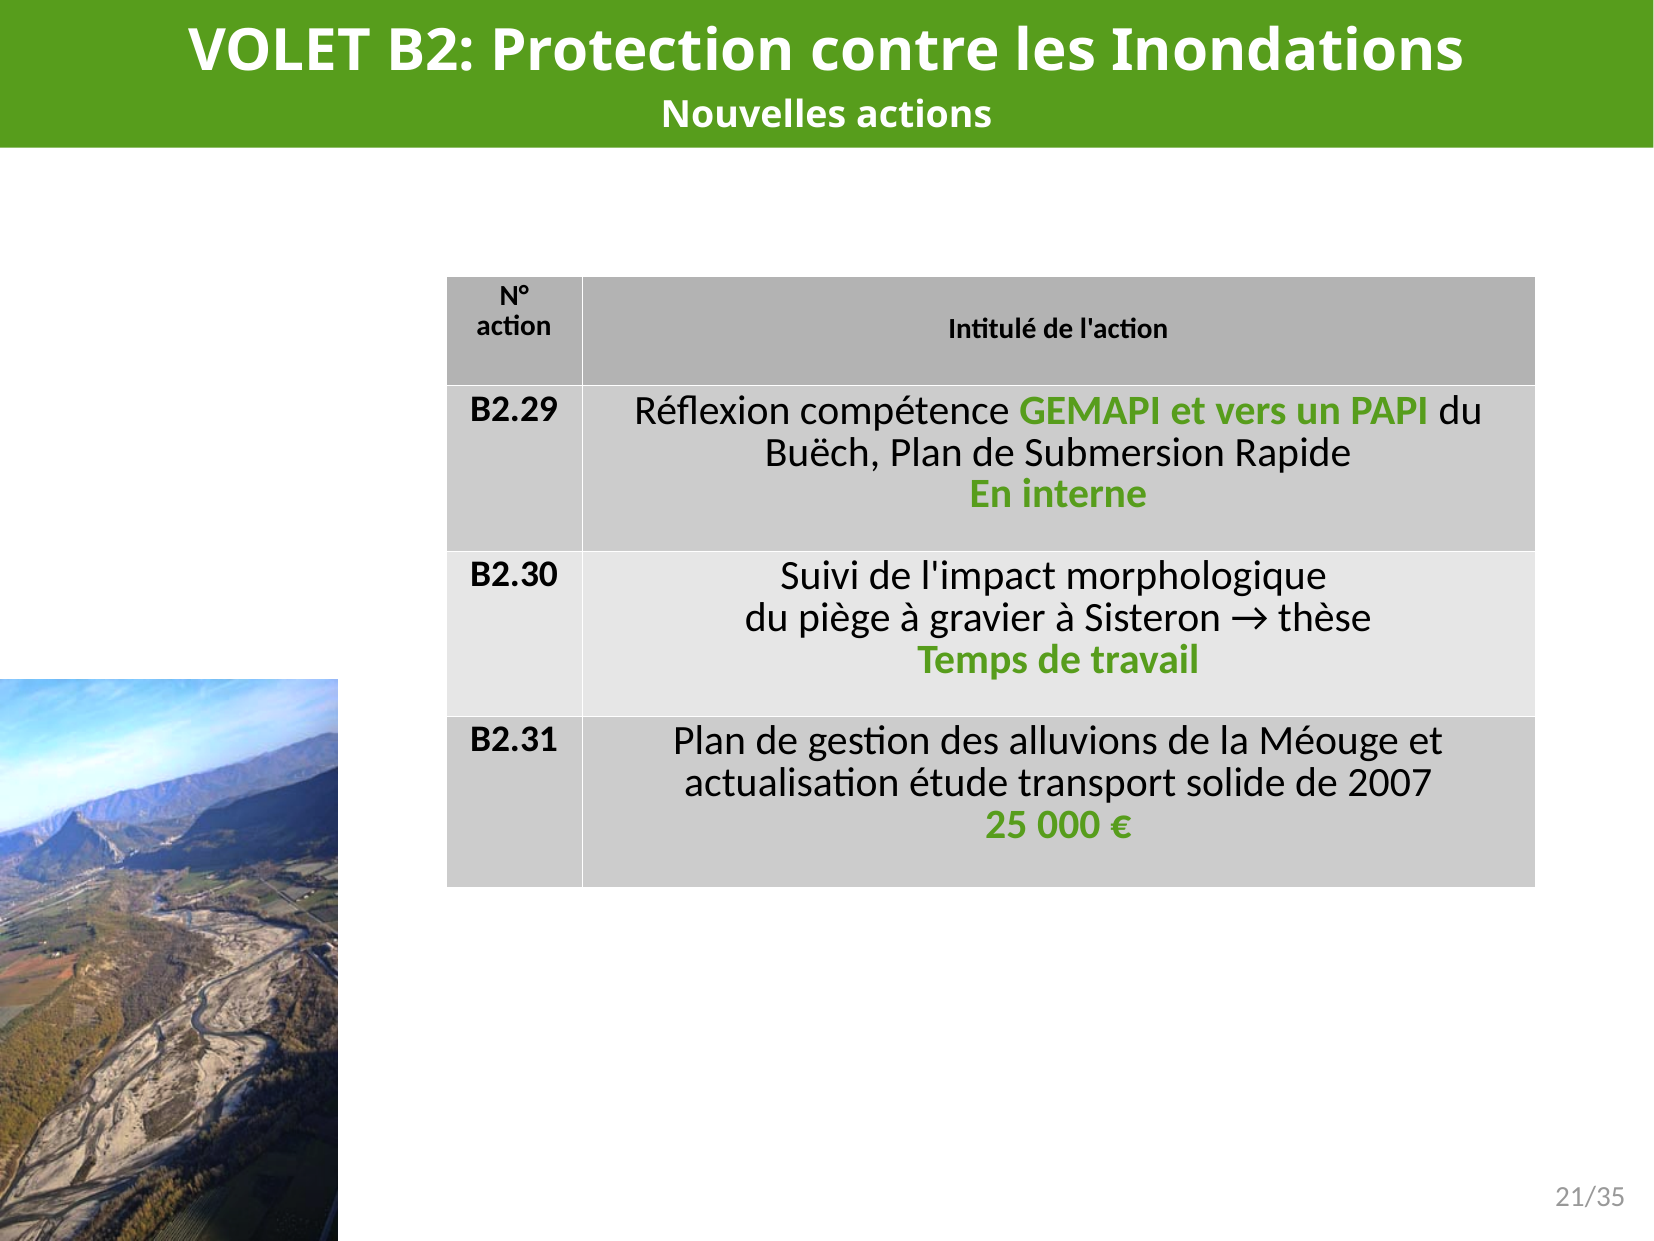

VOLET B2: Protection contre les Inondations
Nouvelles actions
| N° action | Intitulé de l'action |
| --- | --- |
| B2.29 | Réflexion compétence GEMAPI et vers un PAPI du Buëch, Plan de Submersion Rapide En interne |
| B2.30 | Suivi de l'impact morphologique du piège à gravier à Sisteron → thèse Temps de travail |
| B2.31 | Plan de gestion des alluvions de la Méouge et actualisation étude transport solide de 2007 25 000 € |